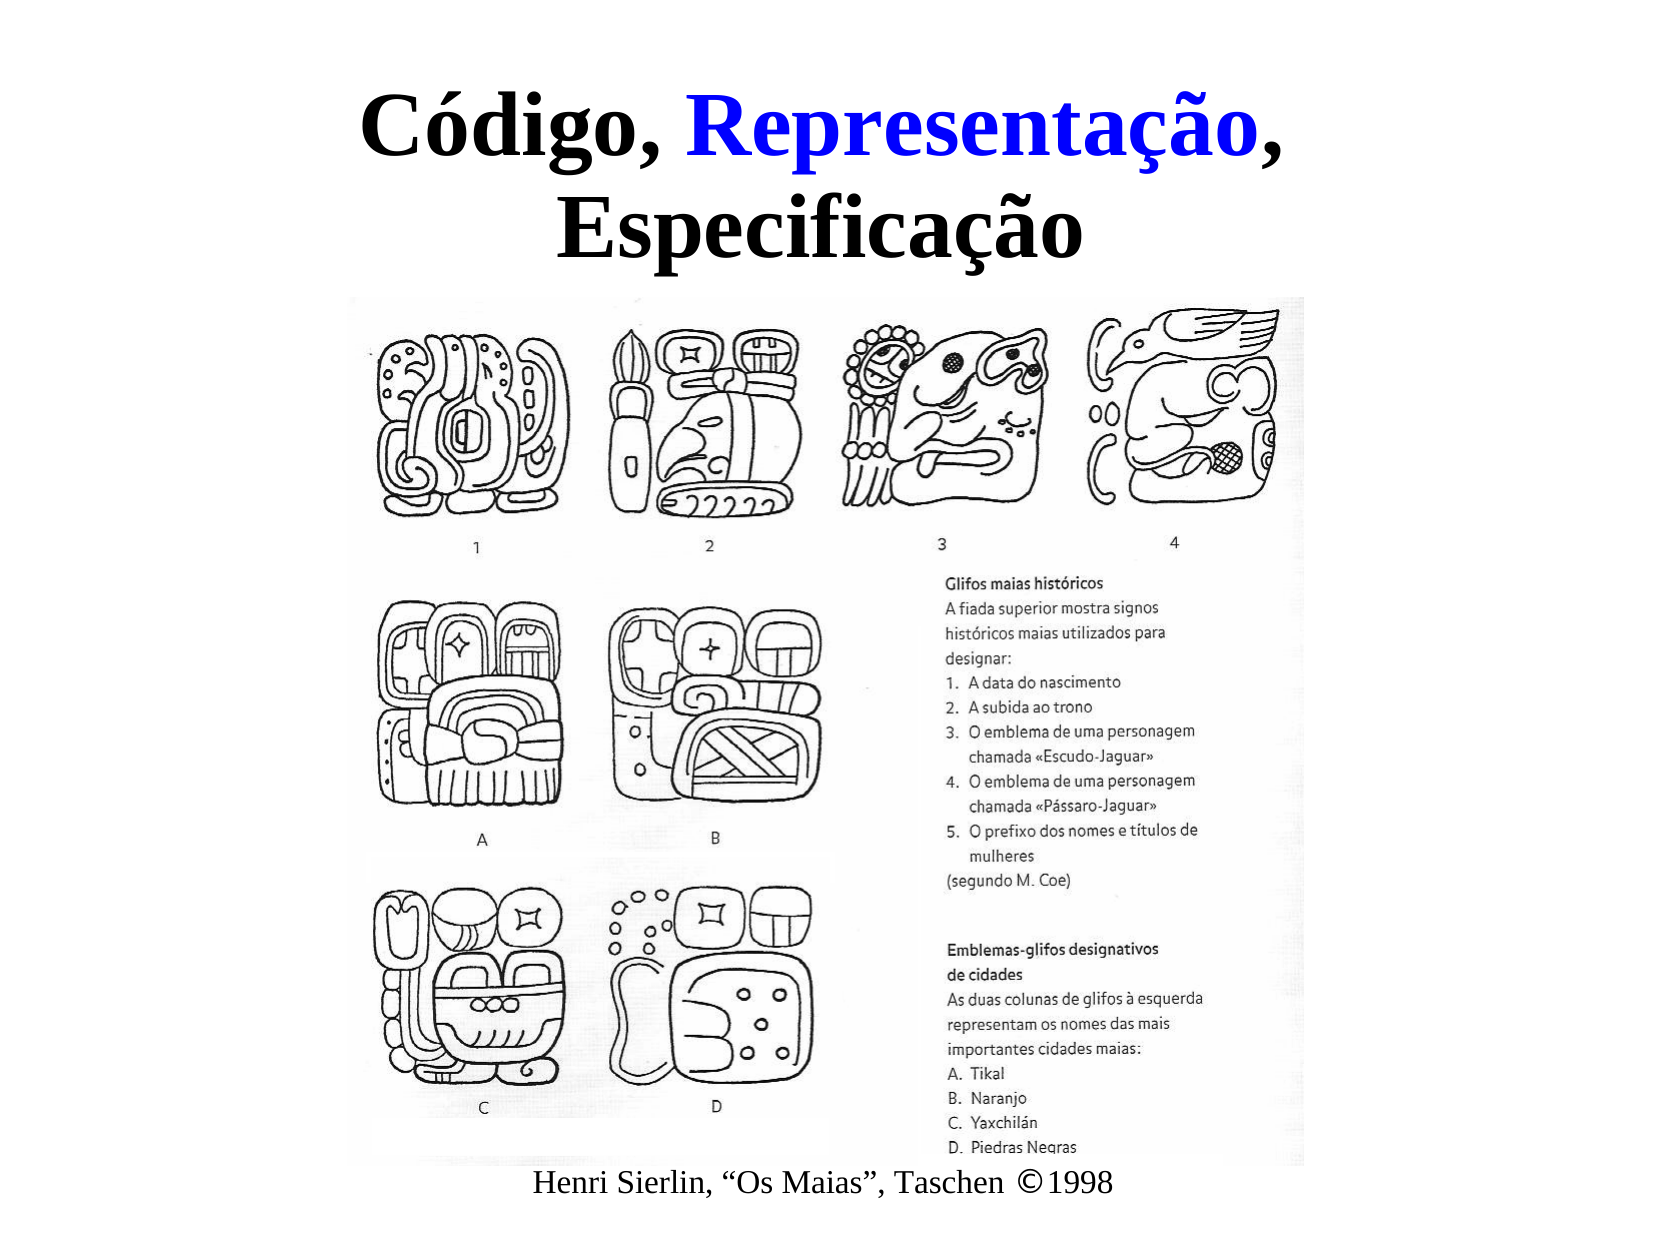

# Código, Representação, Especificação
Henri Sierlin, “Os Maias”, Taschen ©1998